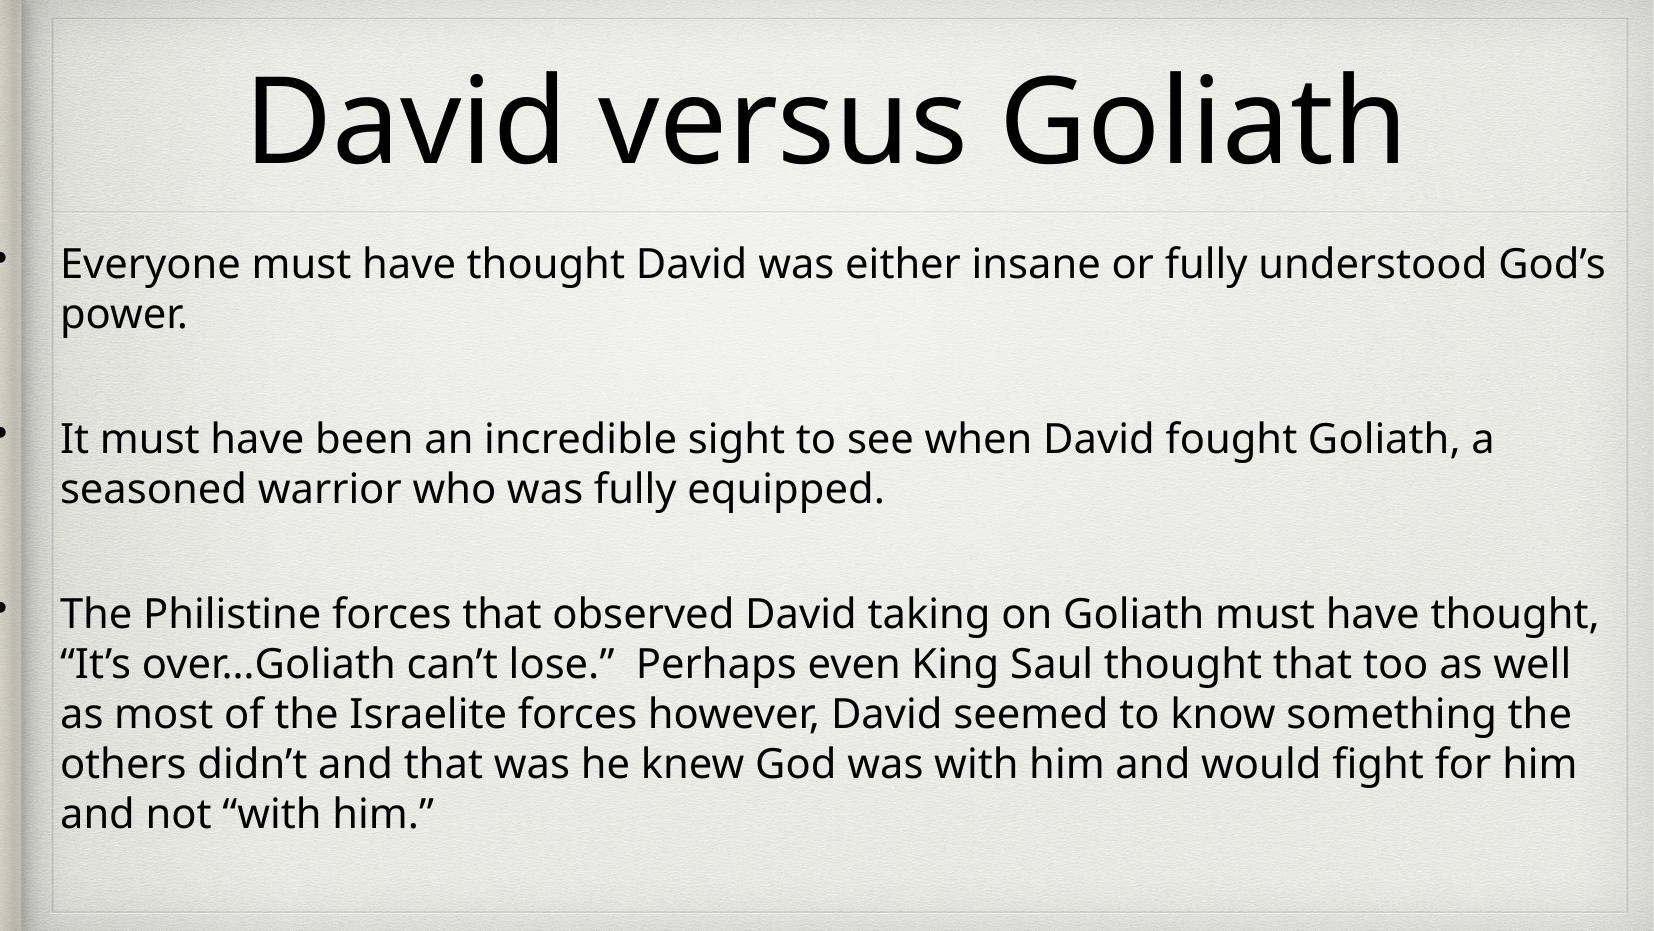

# David versus Goliath
Everyone must have thought David was either insane or fully understood God’s power.
It must have been an incredible sight to see when David fought Goliath, a seasoned warrior who was fully equipped.
The Philistine forces that observed David taking on Goliath must have thought, “It’s over…Goliath can’t lose.”  Perhaps even King Saul thought that too as well as most of the Israelite forces however, David seemed to know something the others didn’t and that was he knew God was with him and would fight for him and not “with him.”